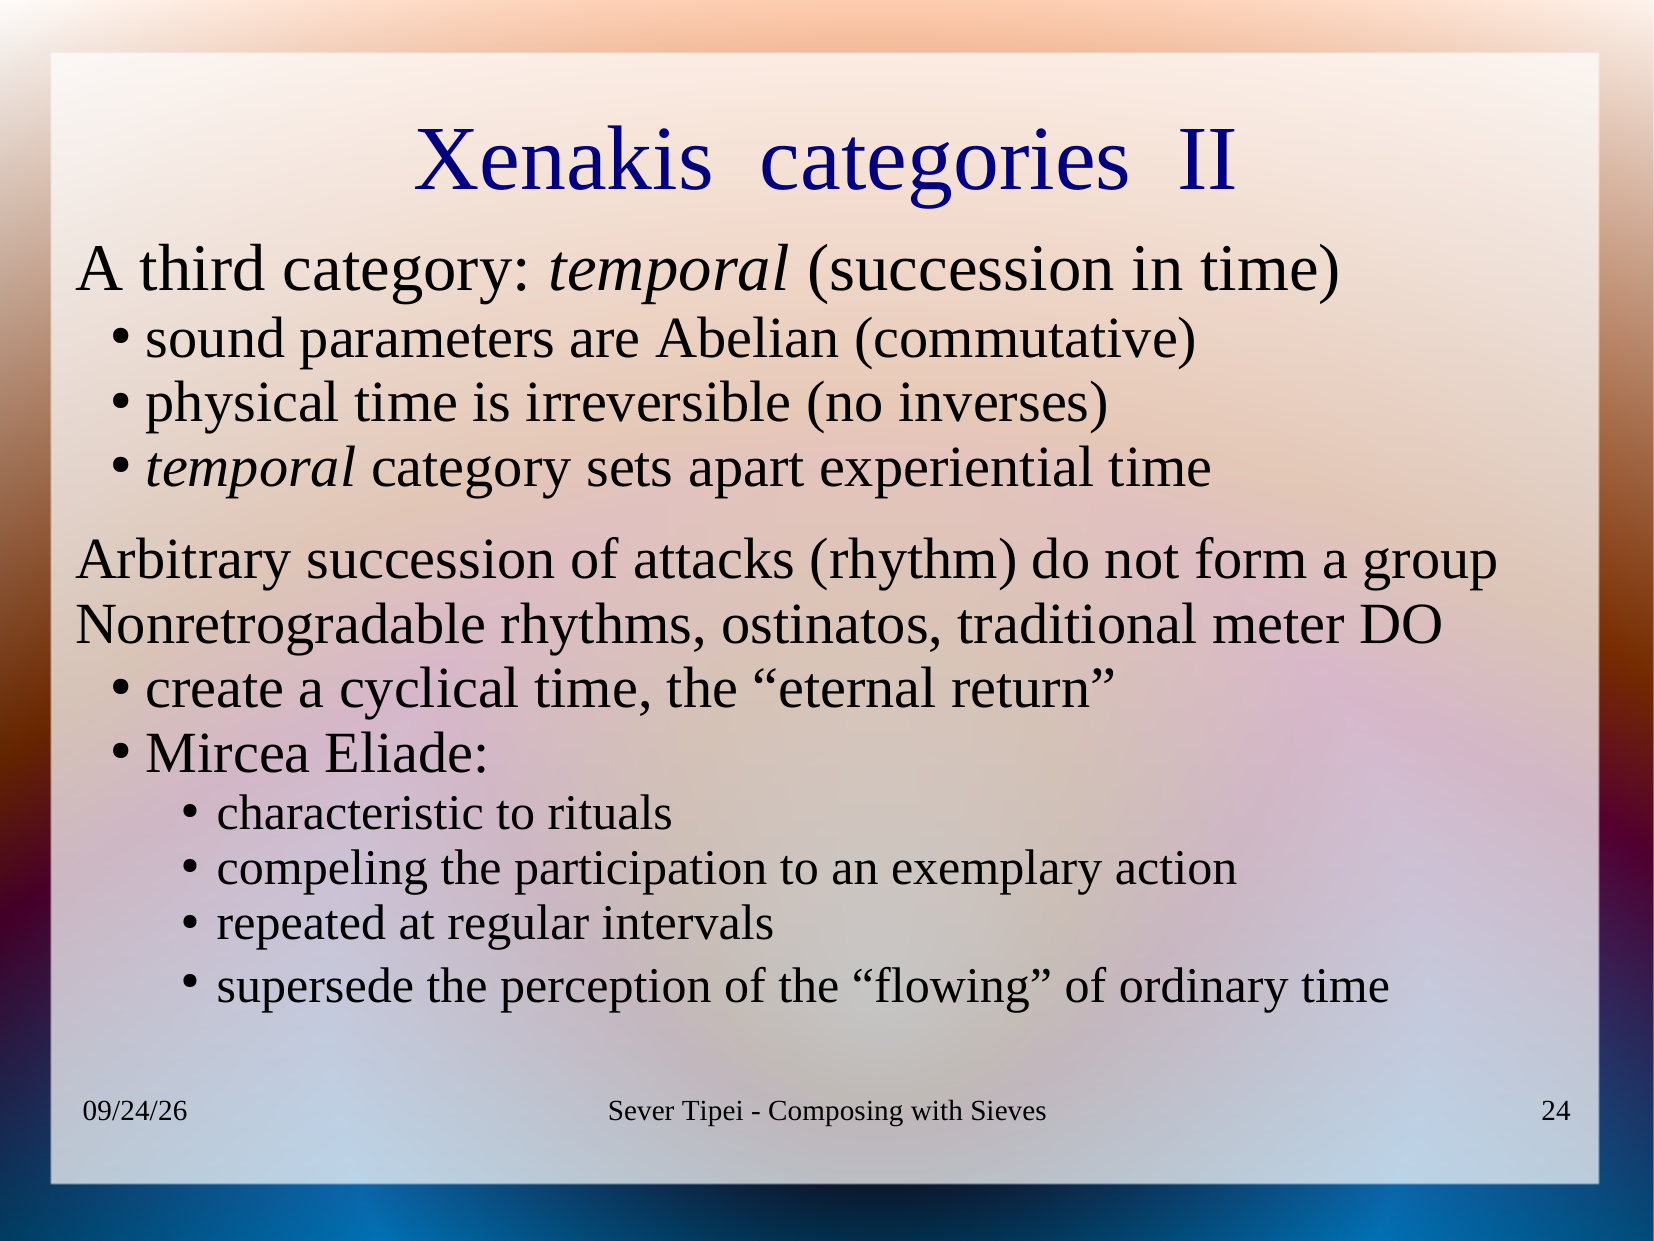

# Xenakis categories II
A third category: temporal (succession in time)
sound parameters are Abelian (commutative)
physical time is irreversible (no inverses)
temporal category sets apart experiential time
Arbitrary succession of attacks (rhythm) do not form a group
Nonretrogradable rhythms, ostinatos, traditional meter DO
create a cyclical time, the “eternal return”
Mircea Eliade:
characteristic to rituals
compeling the participation to an exemplary action
repeated at regular intervals
supersede the perception of the “flowing” of ordinary time
Sever Tipei - Composing with Sieves
24